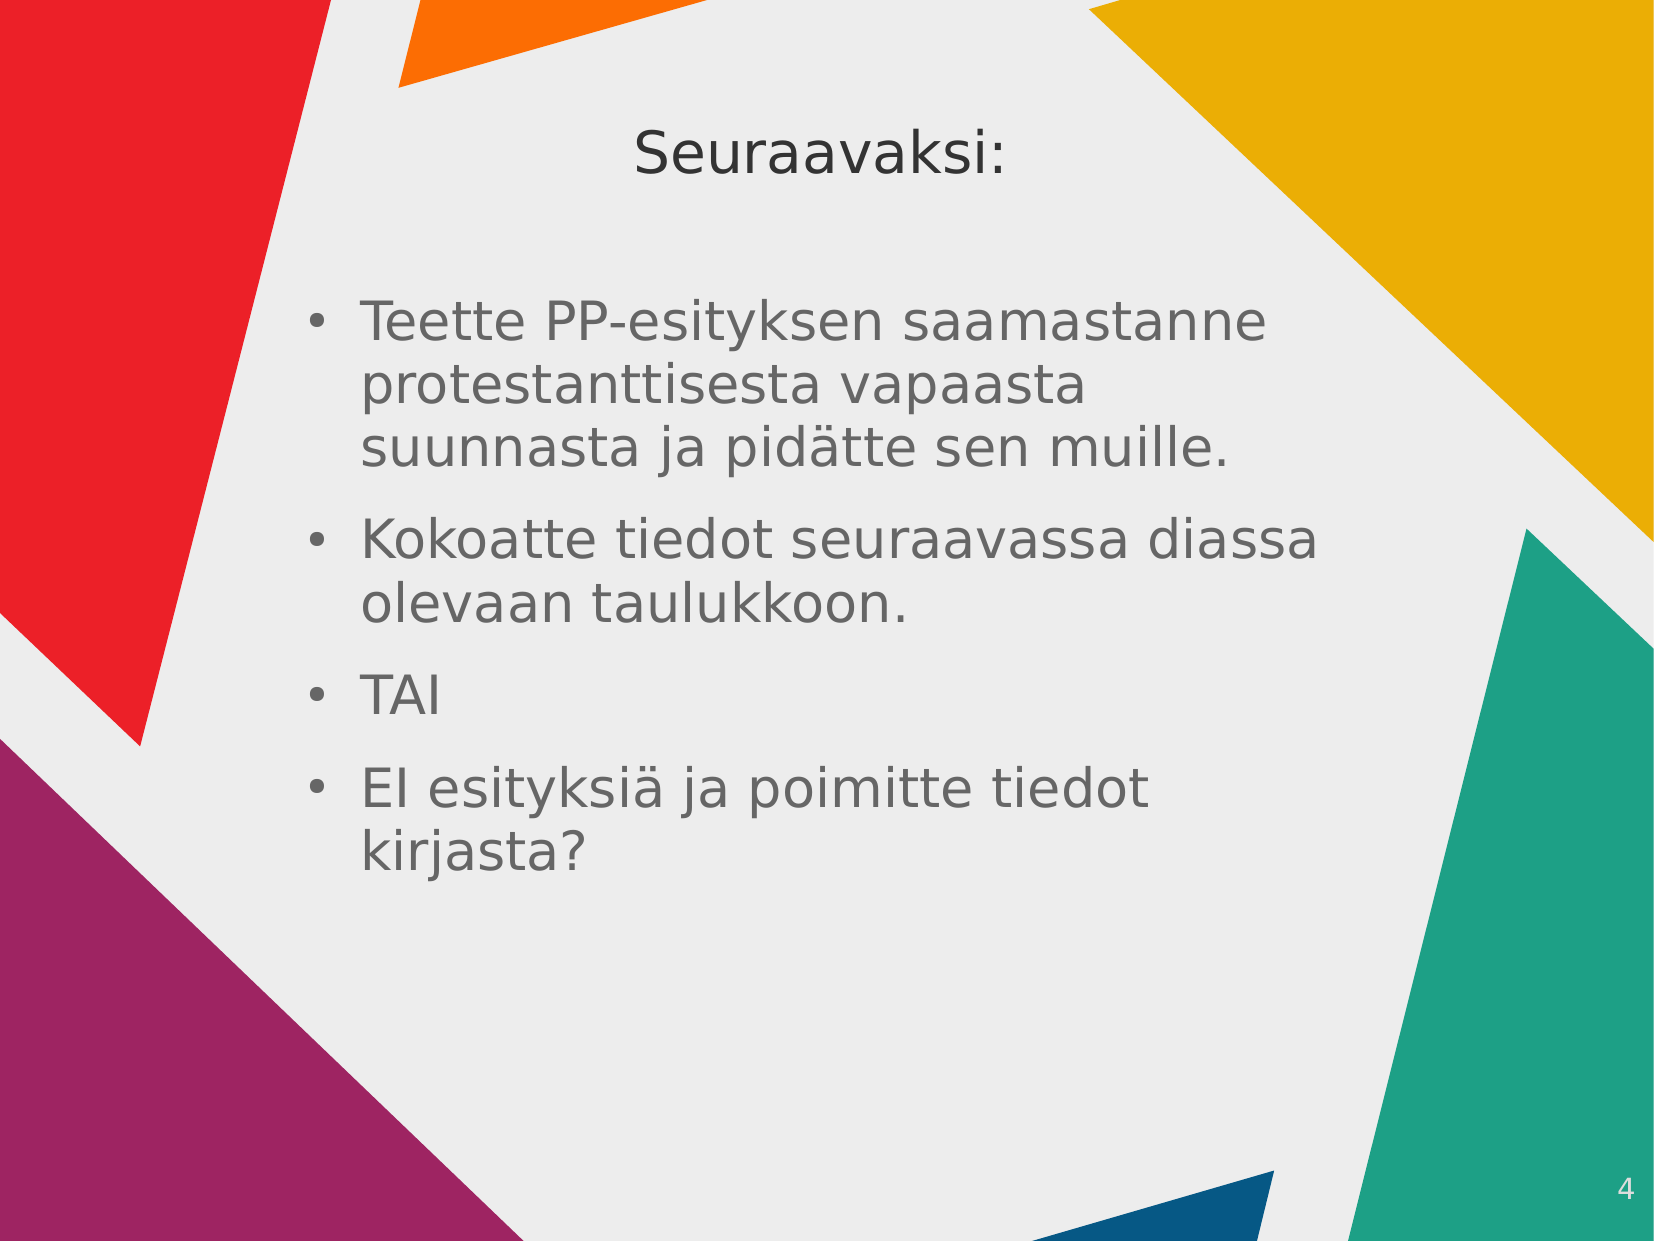

# Seuraavaksi:
Teette PP-esityksen saamastanne protestanttisesta vapaasta suunnasta ja pidätte sen muille.
Kokoatte tiedot seuraavassa diassa olevaan taulukkoon.
TAI
EI esityksiä ja poimitte tiedot kirjasta?
4